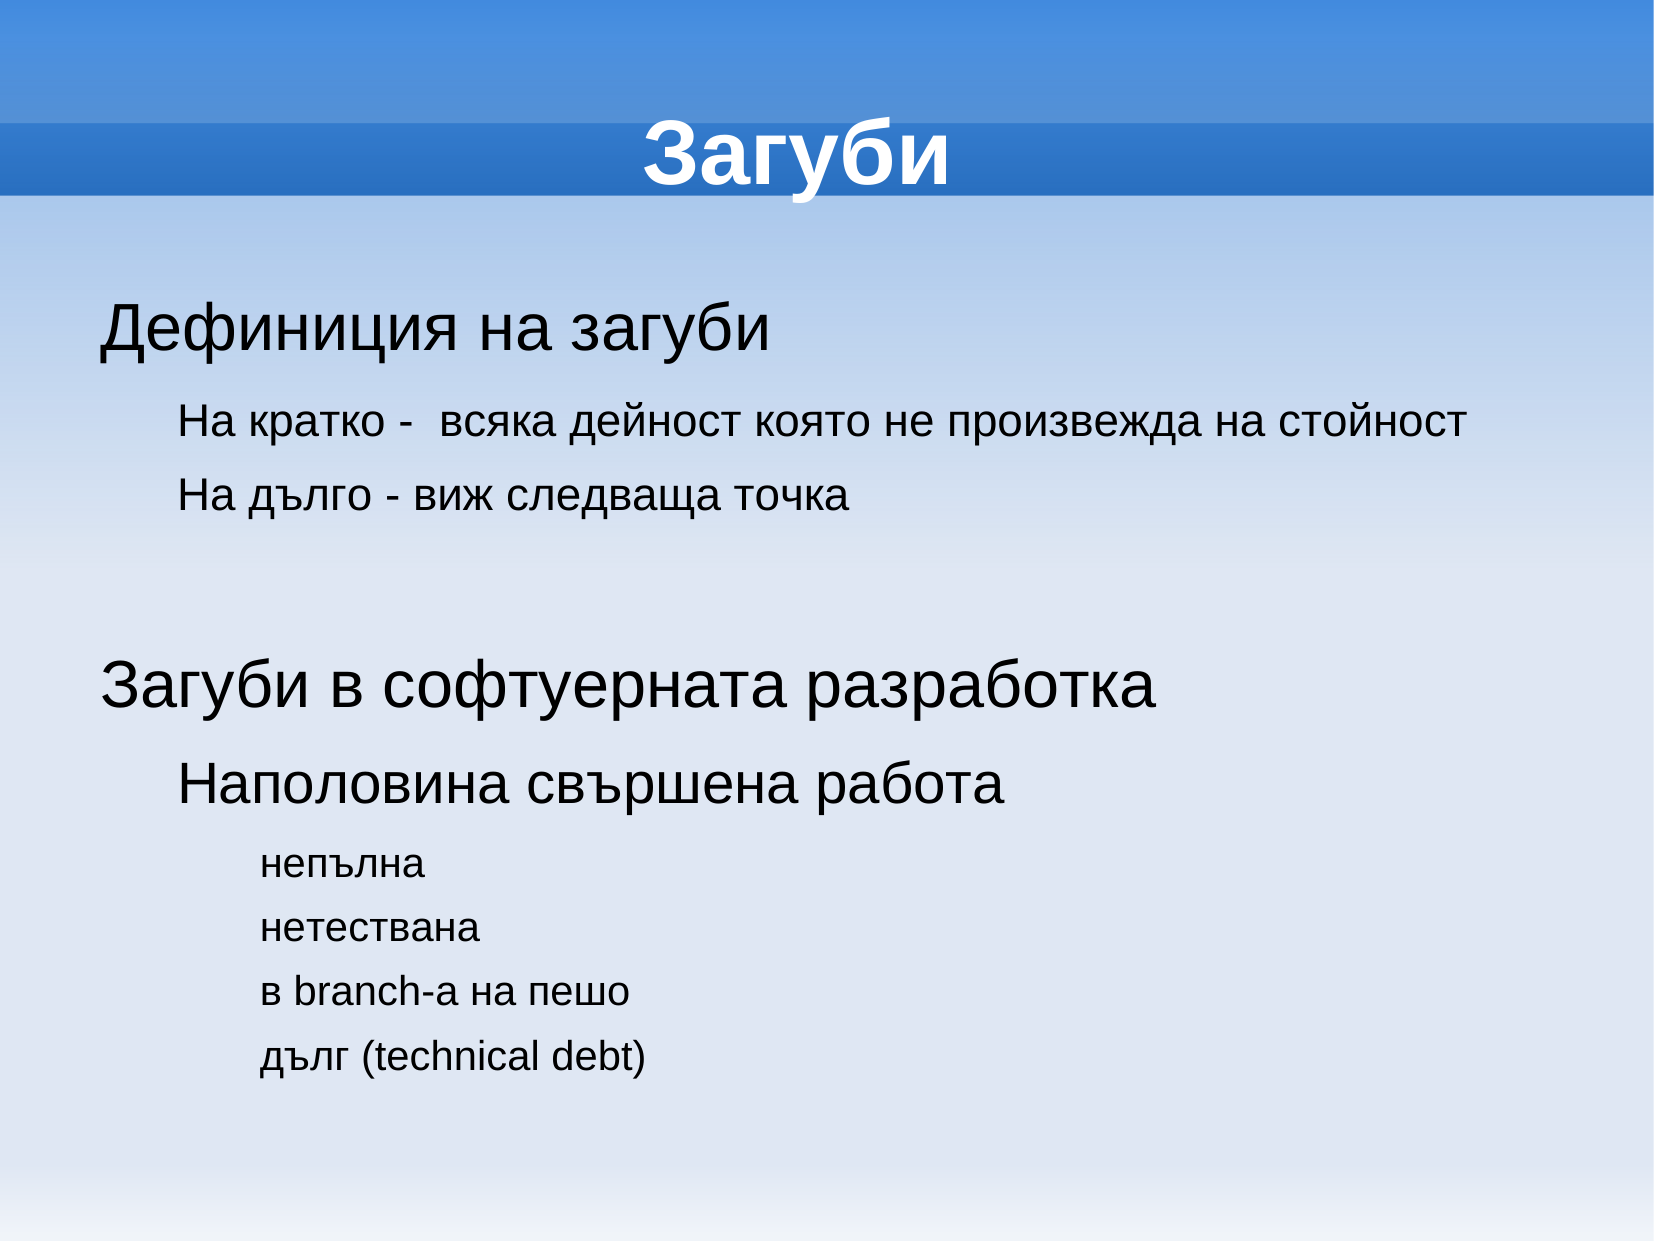

# Загуби
Дефиниция на загуби
На кратко - всяка дейност която не произвежда на стойност
На дълго - виж следваща точка
Загуби в софтуерната разработка
Наполовина свършена работа
непълна
нетествана
в branch-а на пешо
дълг (technical debt)